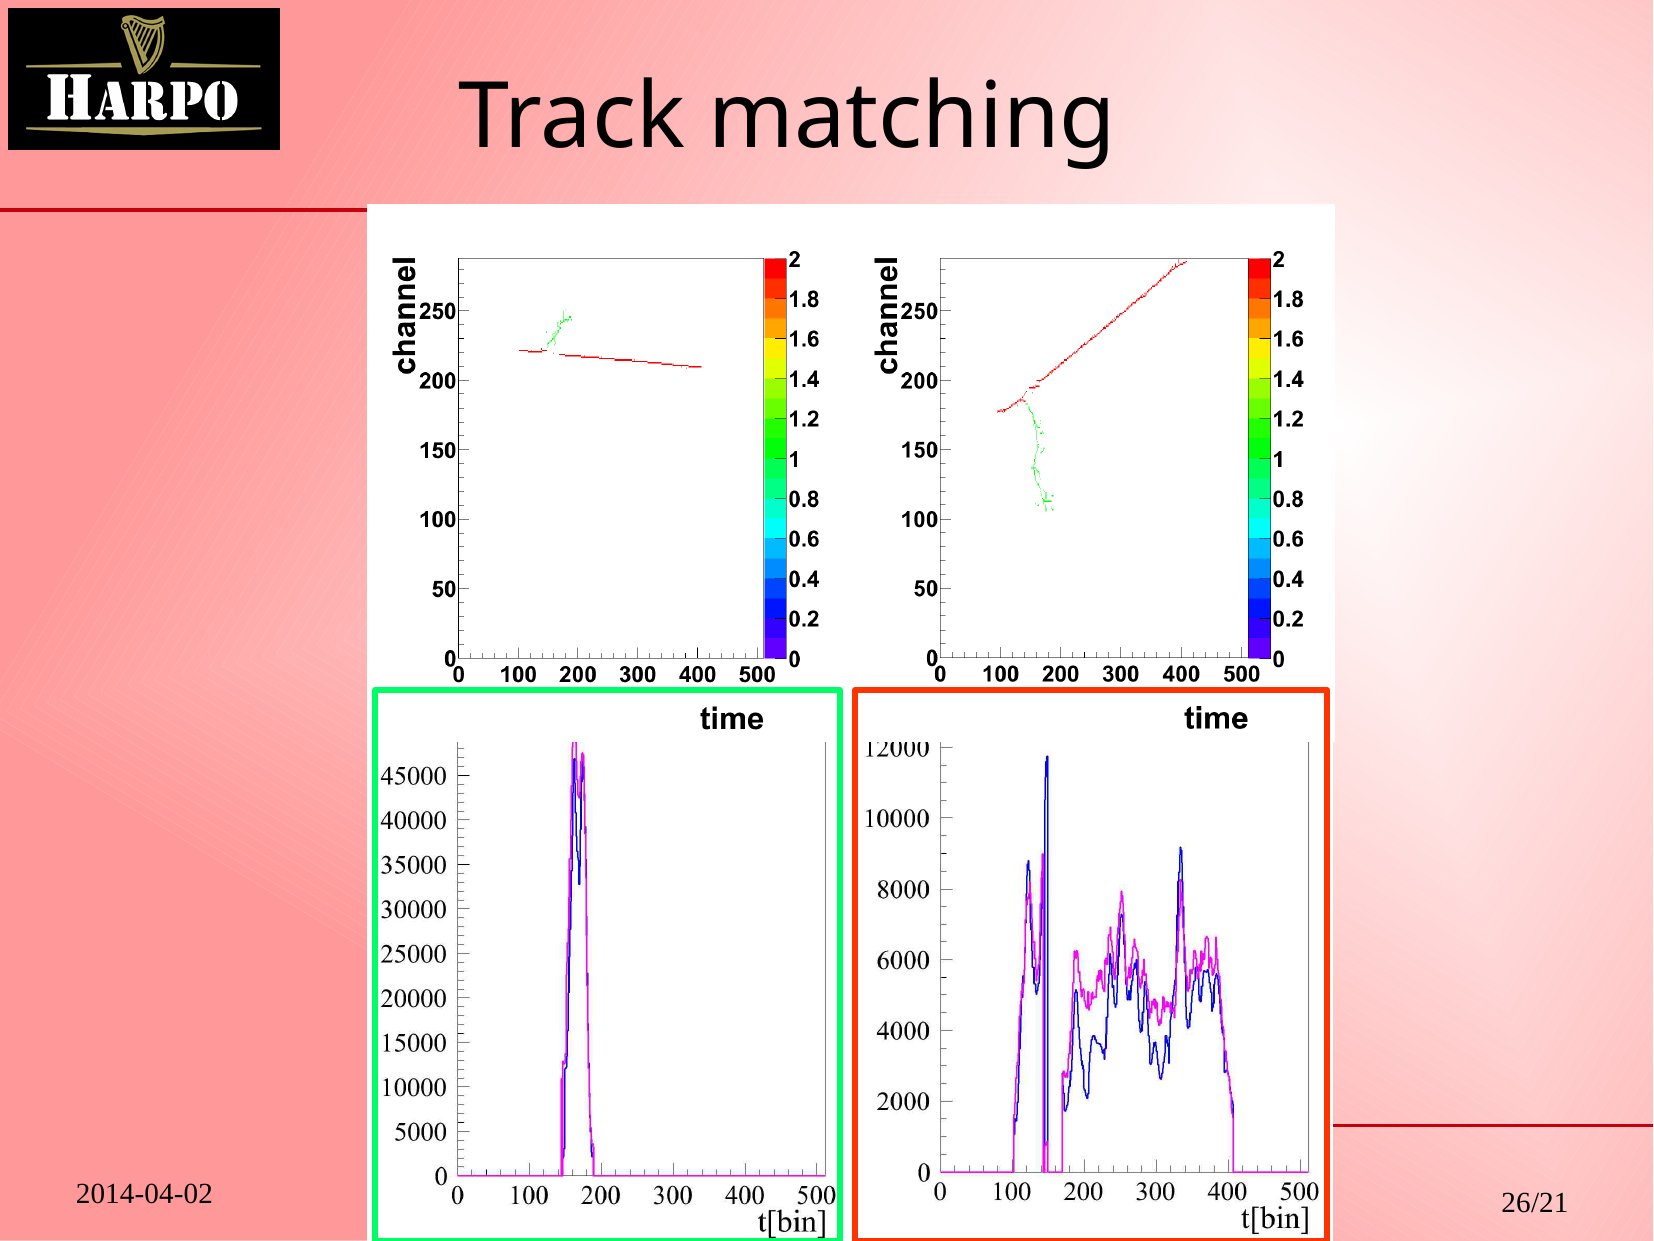

# Track matching
Colloque Grands Instruments: HARPOPhilippe GROS
2014-04-02
26